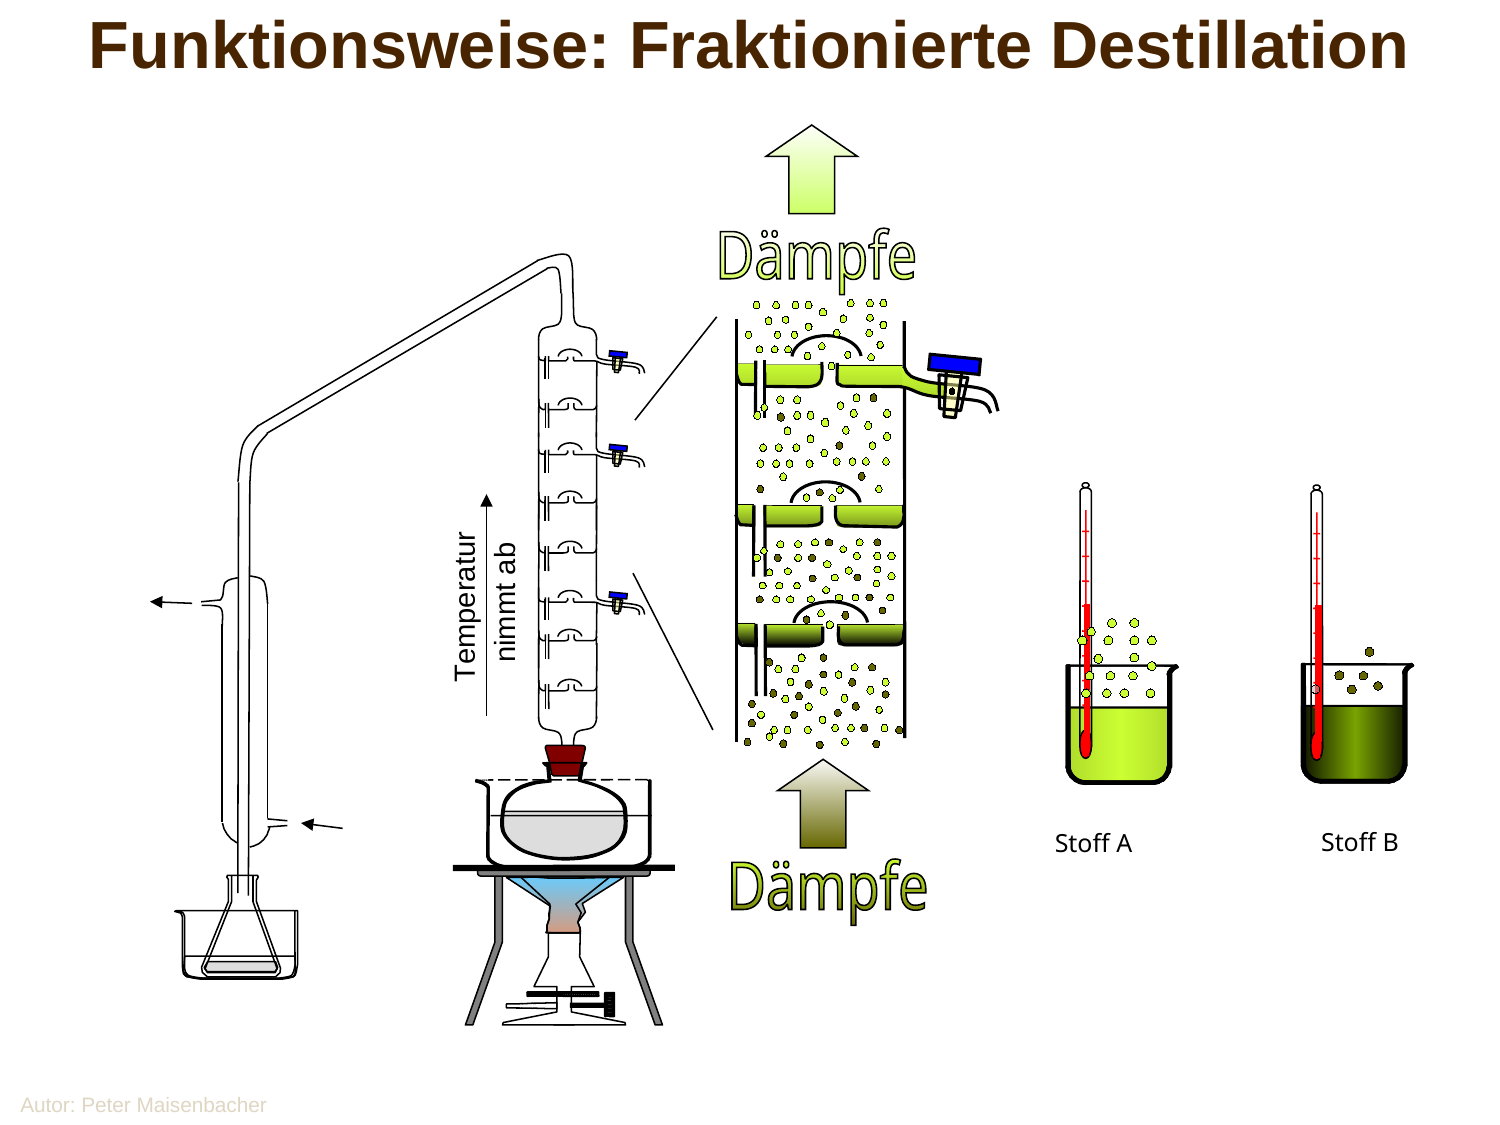

# Funktionsweise: Fraktionierte Destillation
Dämpfe
Temperatur
 nimmt ab
Stoff B
Stoff A
Dämpfe
Peter Maisenbacher